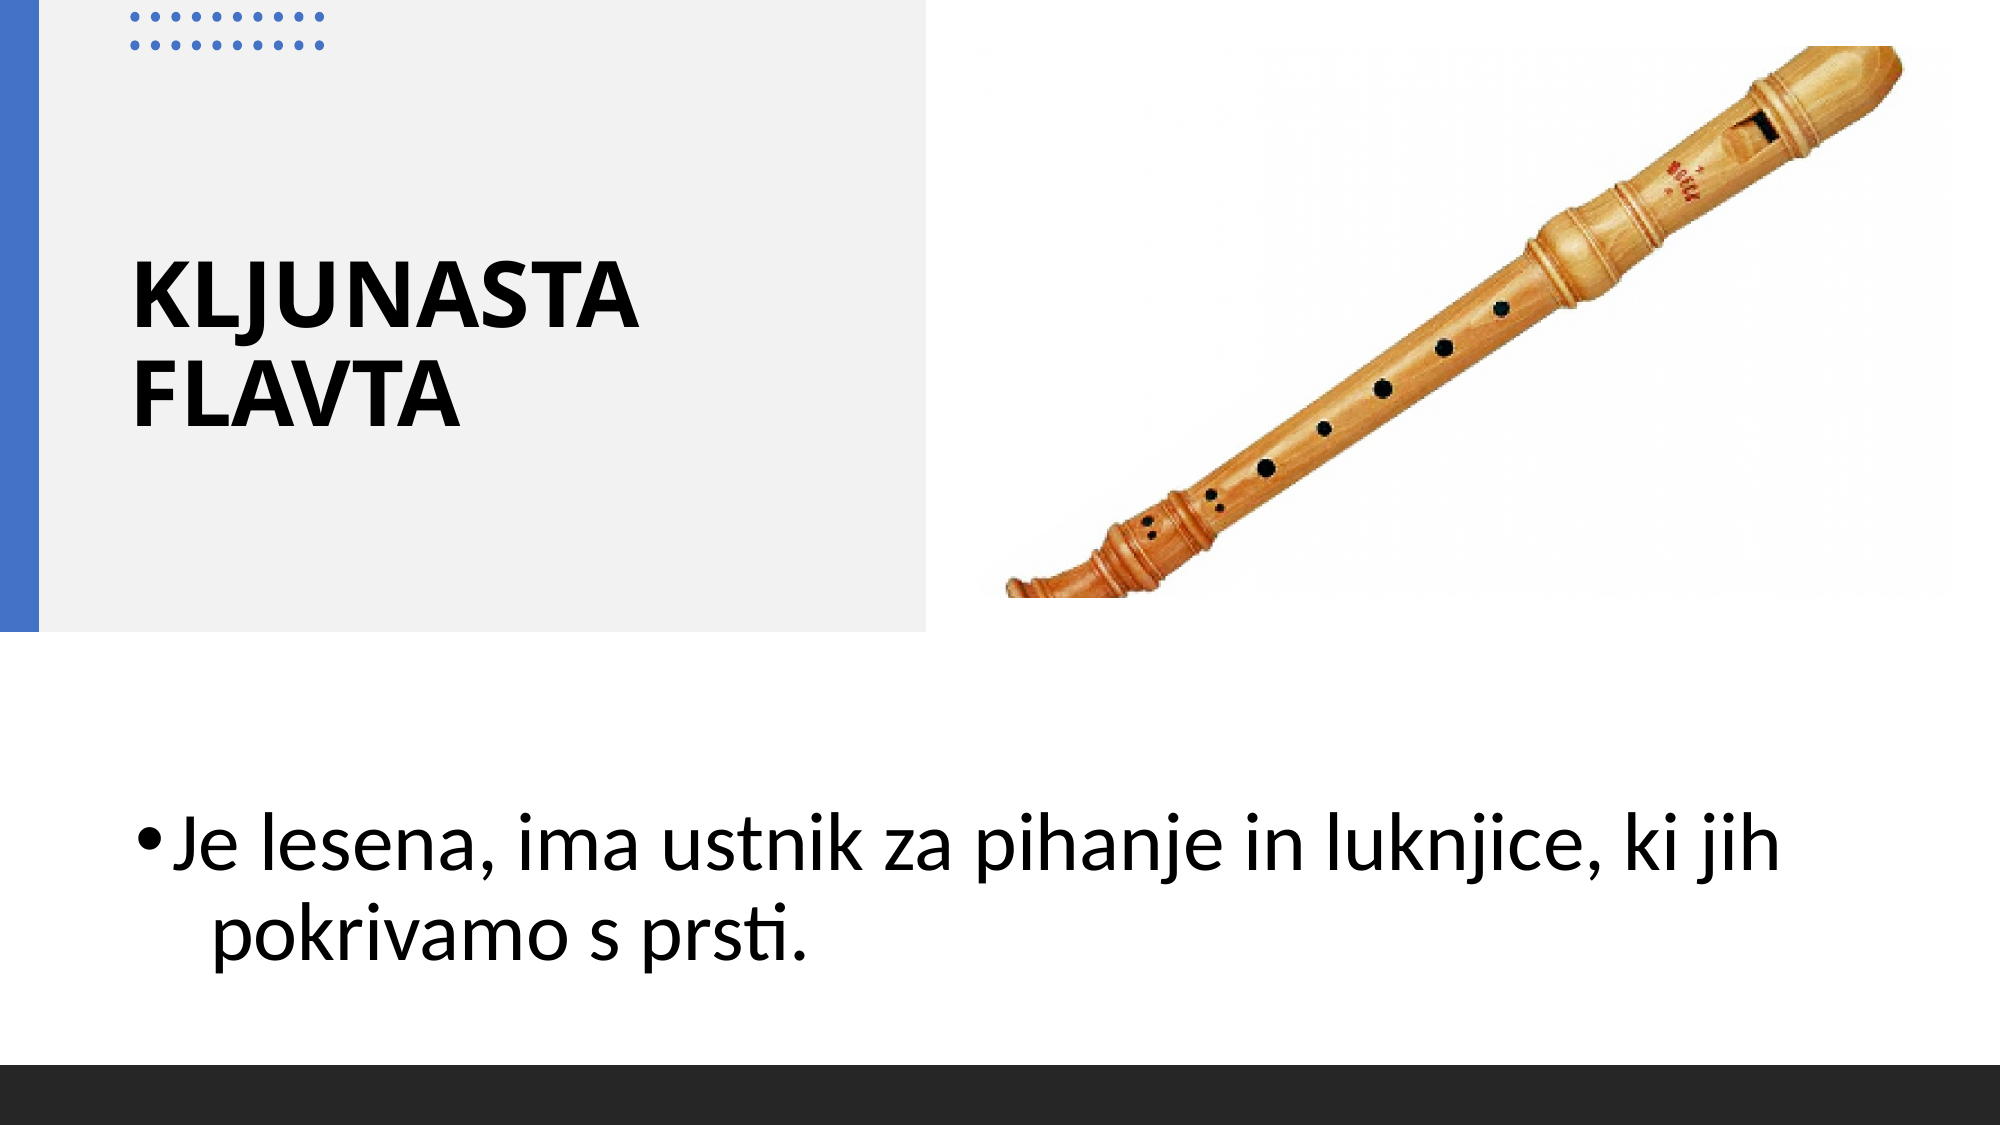

# KLJUNASTA FLAVTA
Je lesena, ima ustnik za pihanje in luknjice, ki jih pokrivamo s prsti.